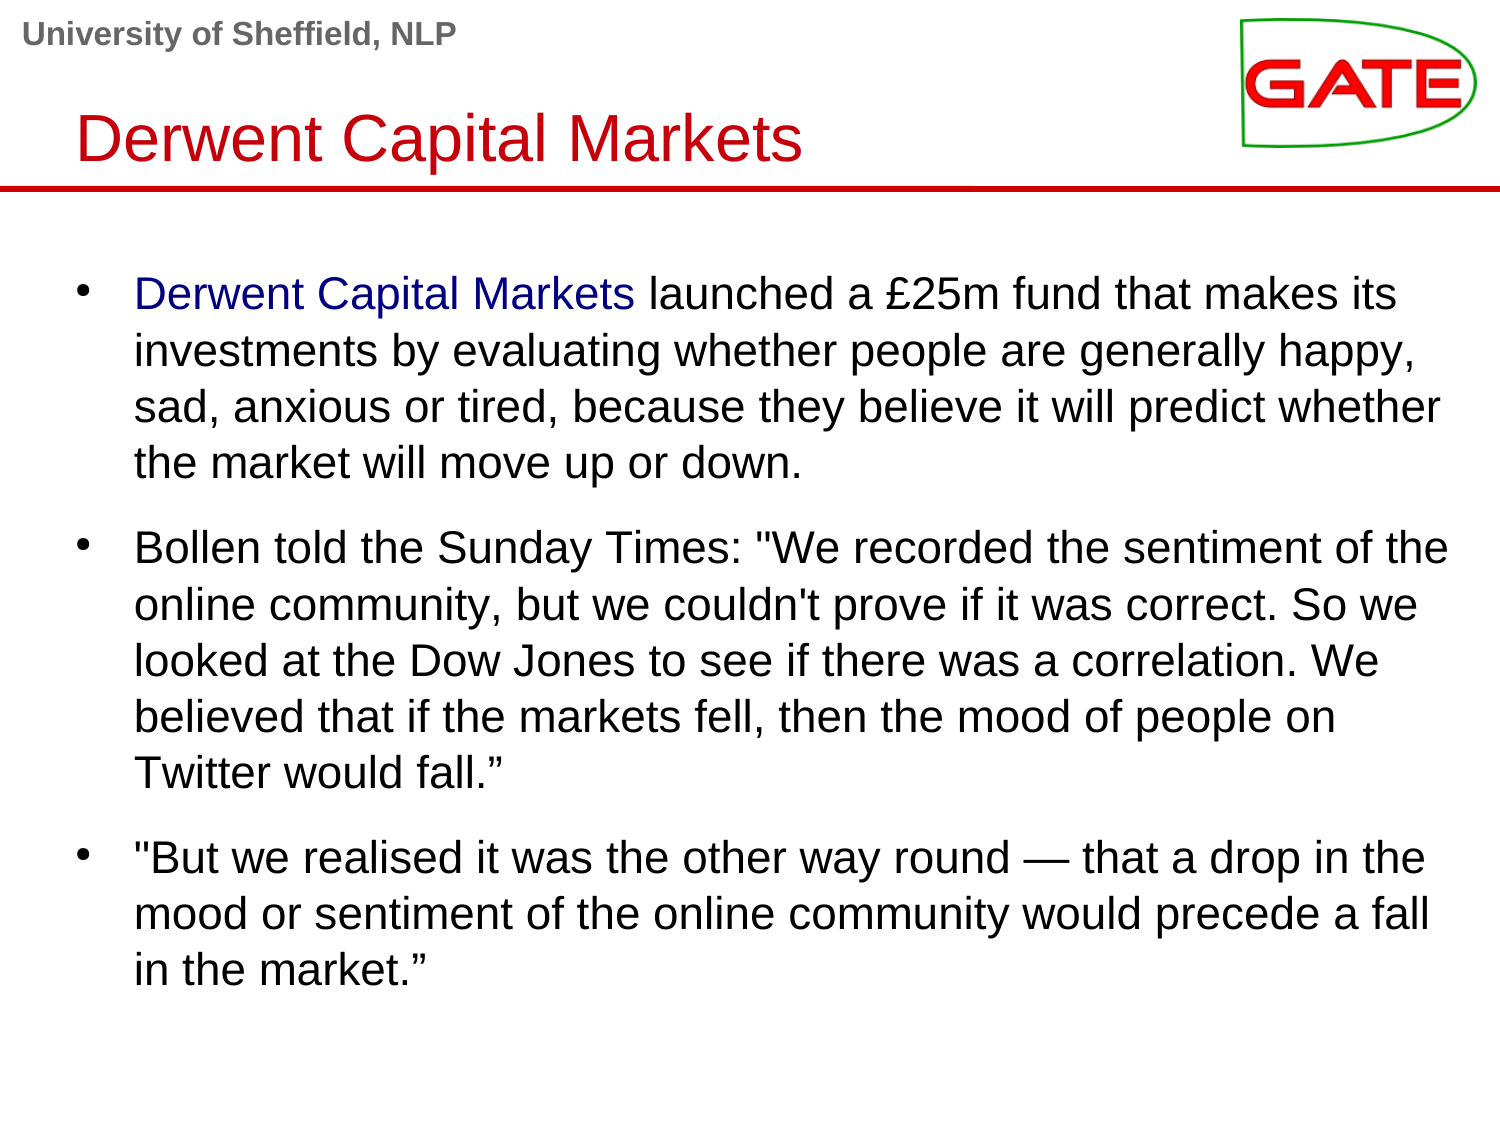

# Derwent Capital Markets
Derwent Capital Markets launched a £25m fund that makes its investments by evaluating whether people are generally happy, sad, anxious or tired, because they believe it will predict whether the market will move up or down.
Bollen told the Sunday Times: "We recorded the sentiment of the online community, but we couldn't prove if it was correct. So we looked at the Dow Jones to see if there was a correlation. We believed that if the markets fell, then the mood of people on Twitter would fall.”
"But we realised it was the other way round — that a drop in the mood or sentiment of the online community would precede a fall in the market.”